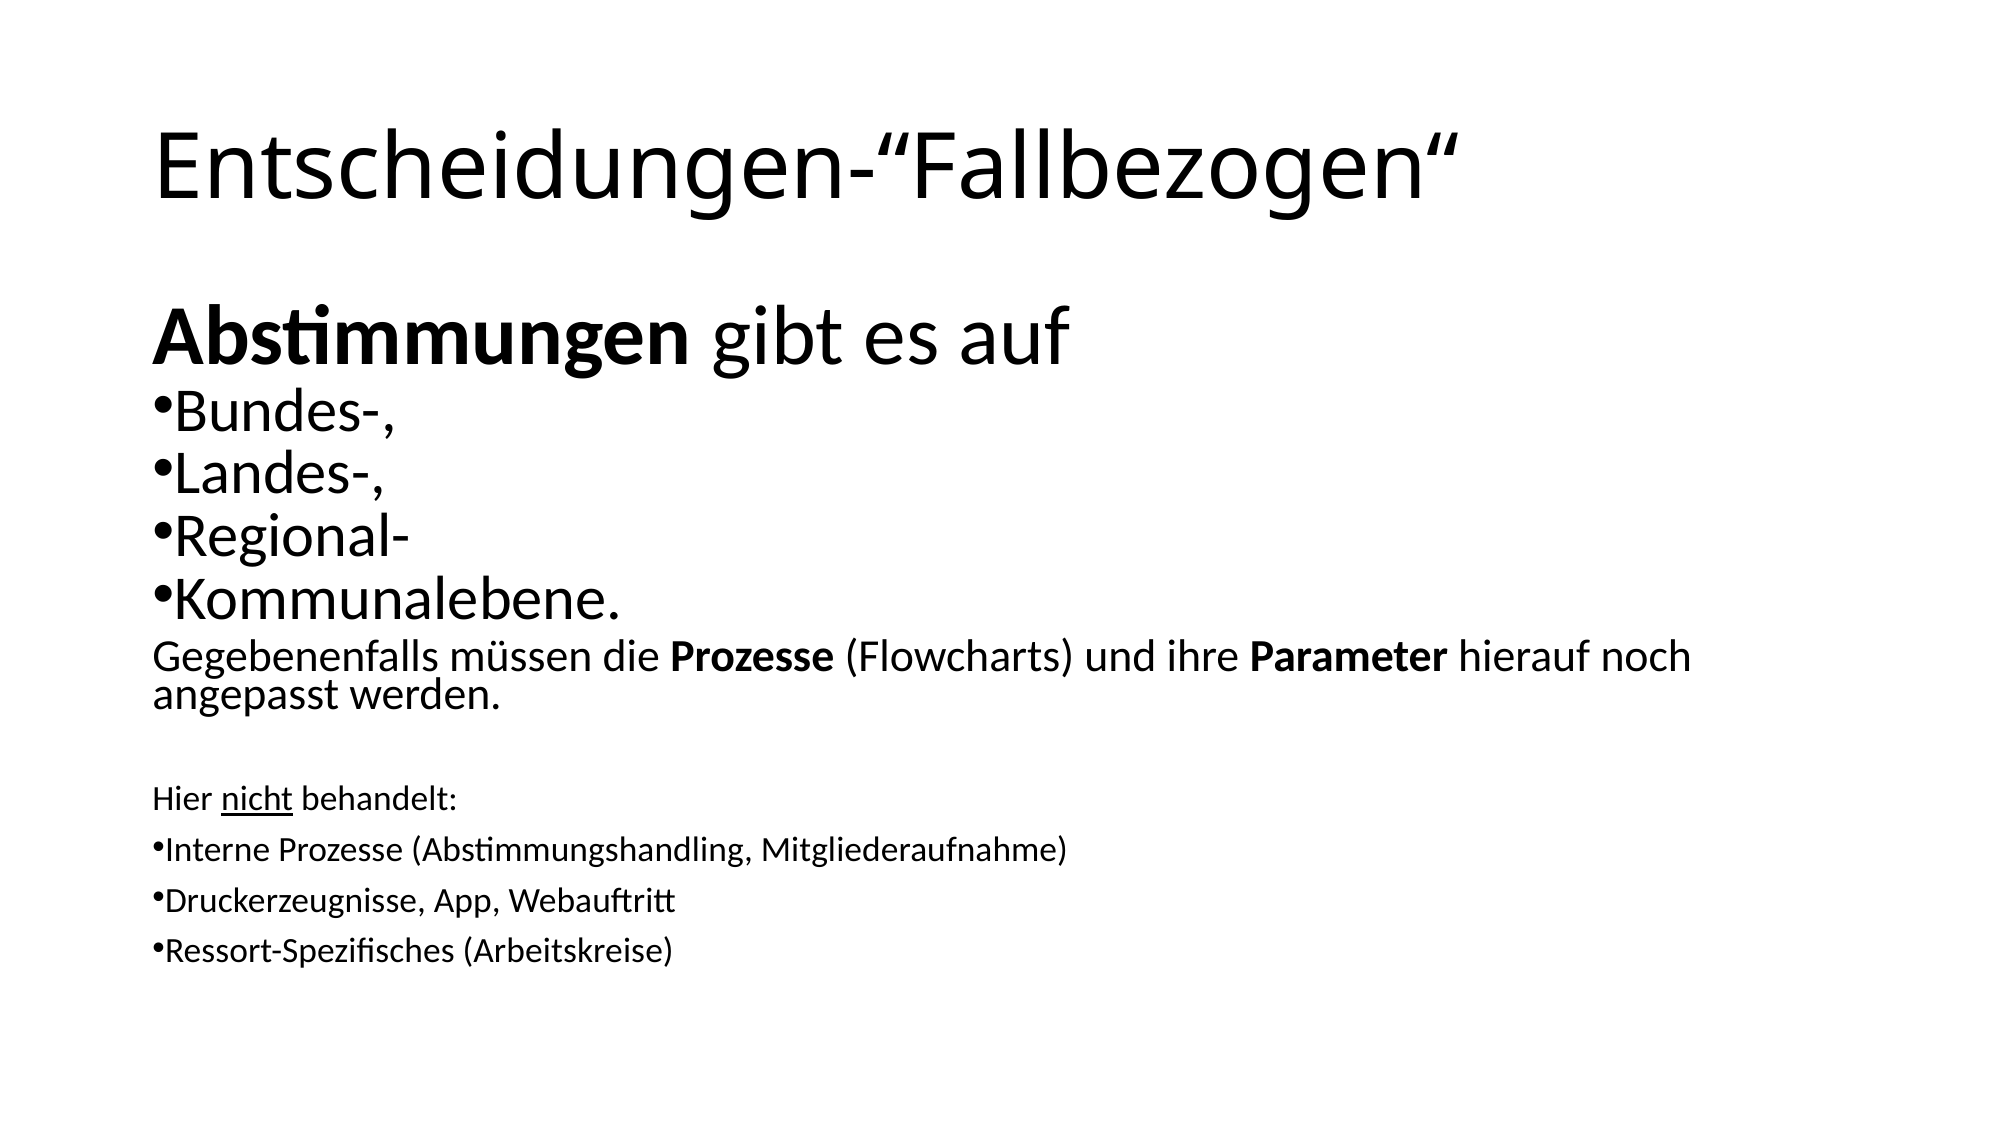

# Entscheidungen-“Fallbezogen“
Abstimmungen gibt es auf
Bundes-,
Landes-,
Regional-
Kommunalebene.
Gegebenenfalls müssen die Prozesse (Flowcharts) und ihre Parameter hierauf noch angepasst werden.
Hier nicht behandelt:
Interne Prozesse (Abstimmungshandling, Mitgliederaufnahme)
Druckerzeugnisse, App, Webauftritt
Ressort-Spezifisches (Arbeitskreise)